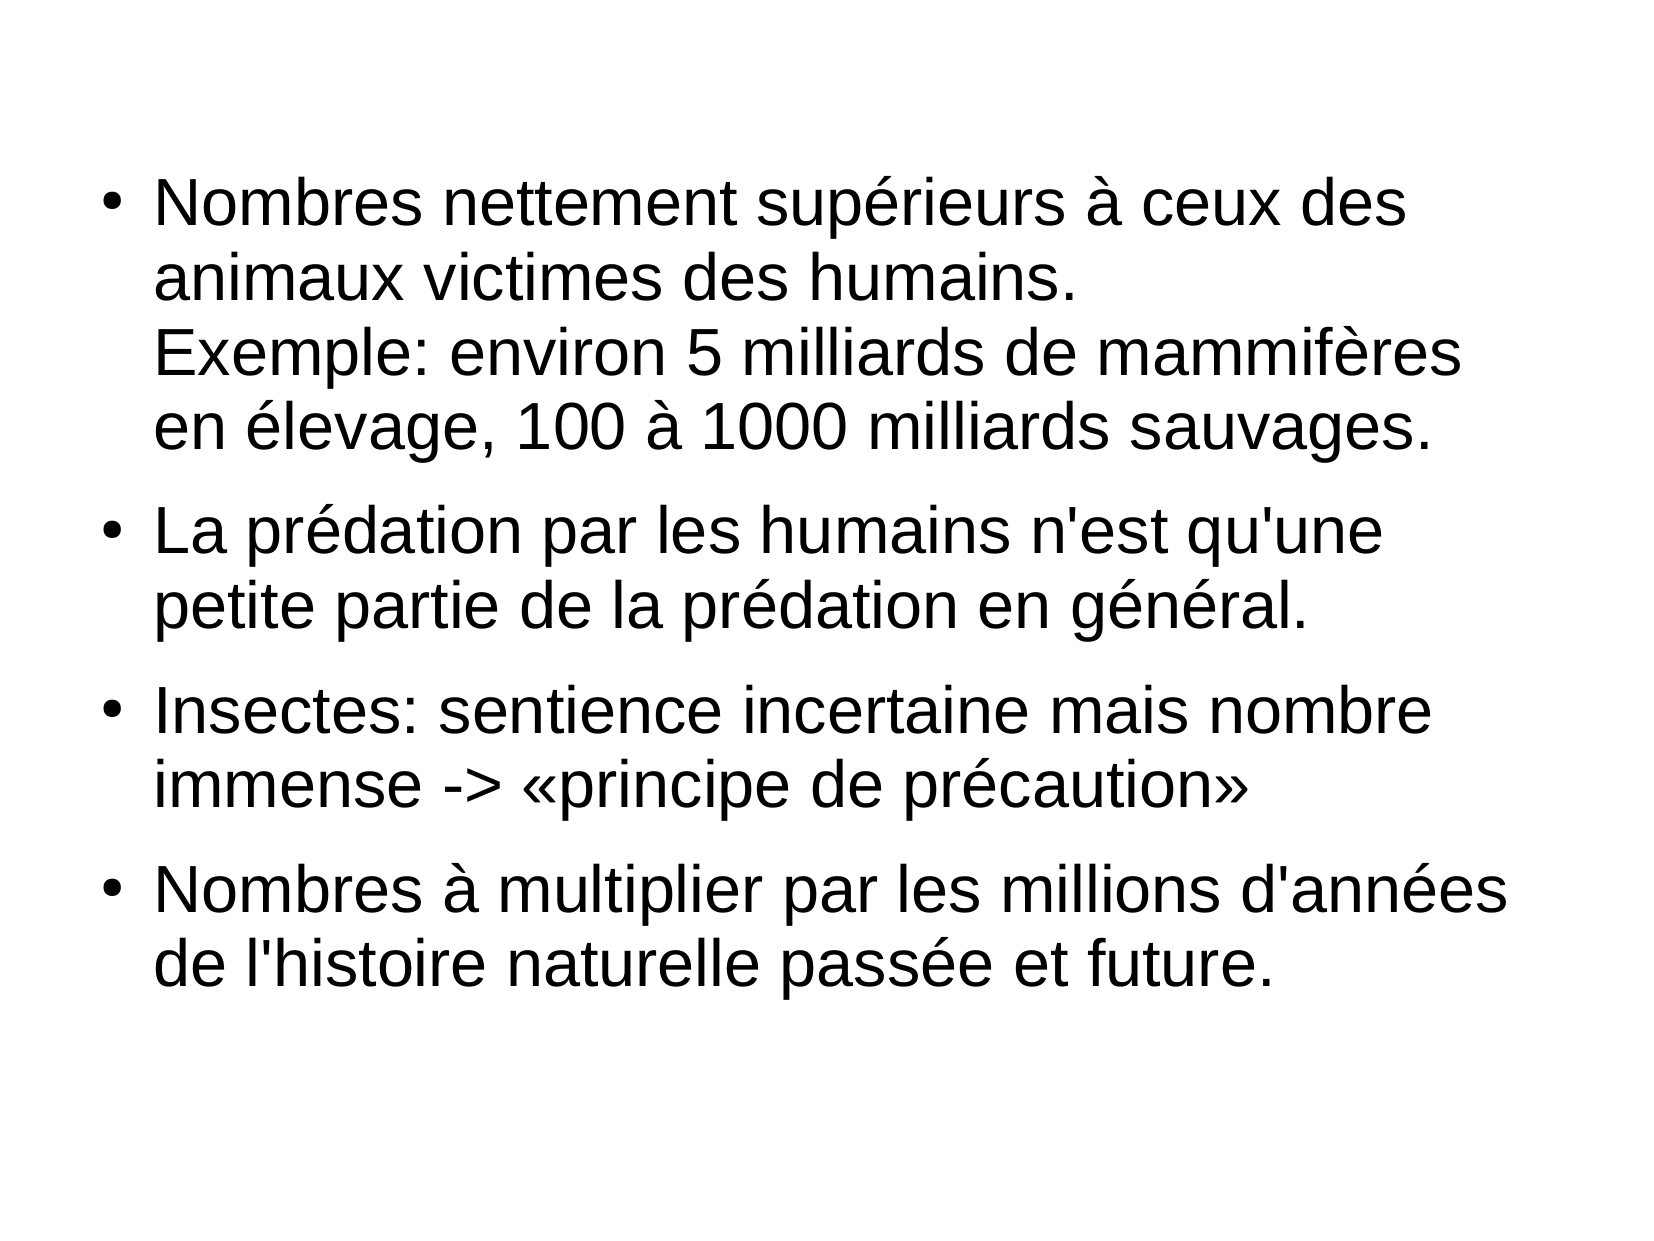

# Nombres nettement supérieurs à ceux des animaux victimes des humains. Exemple: environ 5 milliards de mammifères en élevage, 100 à 1000 milliards sauvages.
La prédation par les humains n'est qu'une petite partie de la prédation en général.
Insectes: sentience incertaine mais nombre immense -> «principe de précaution»
Nombres à multiplier par les millions d'années de l'histoire naturelle passée et future.